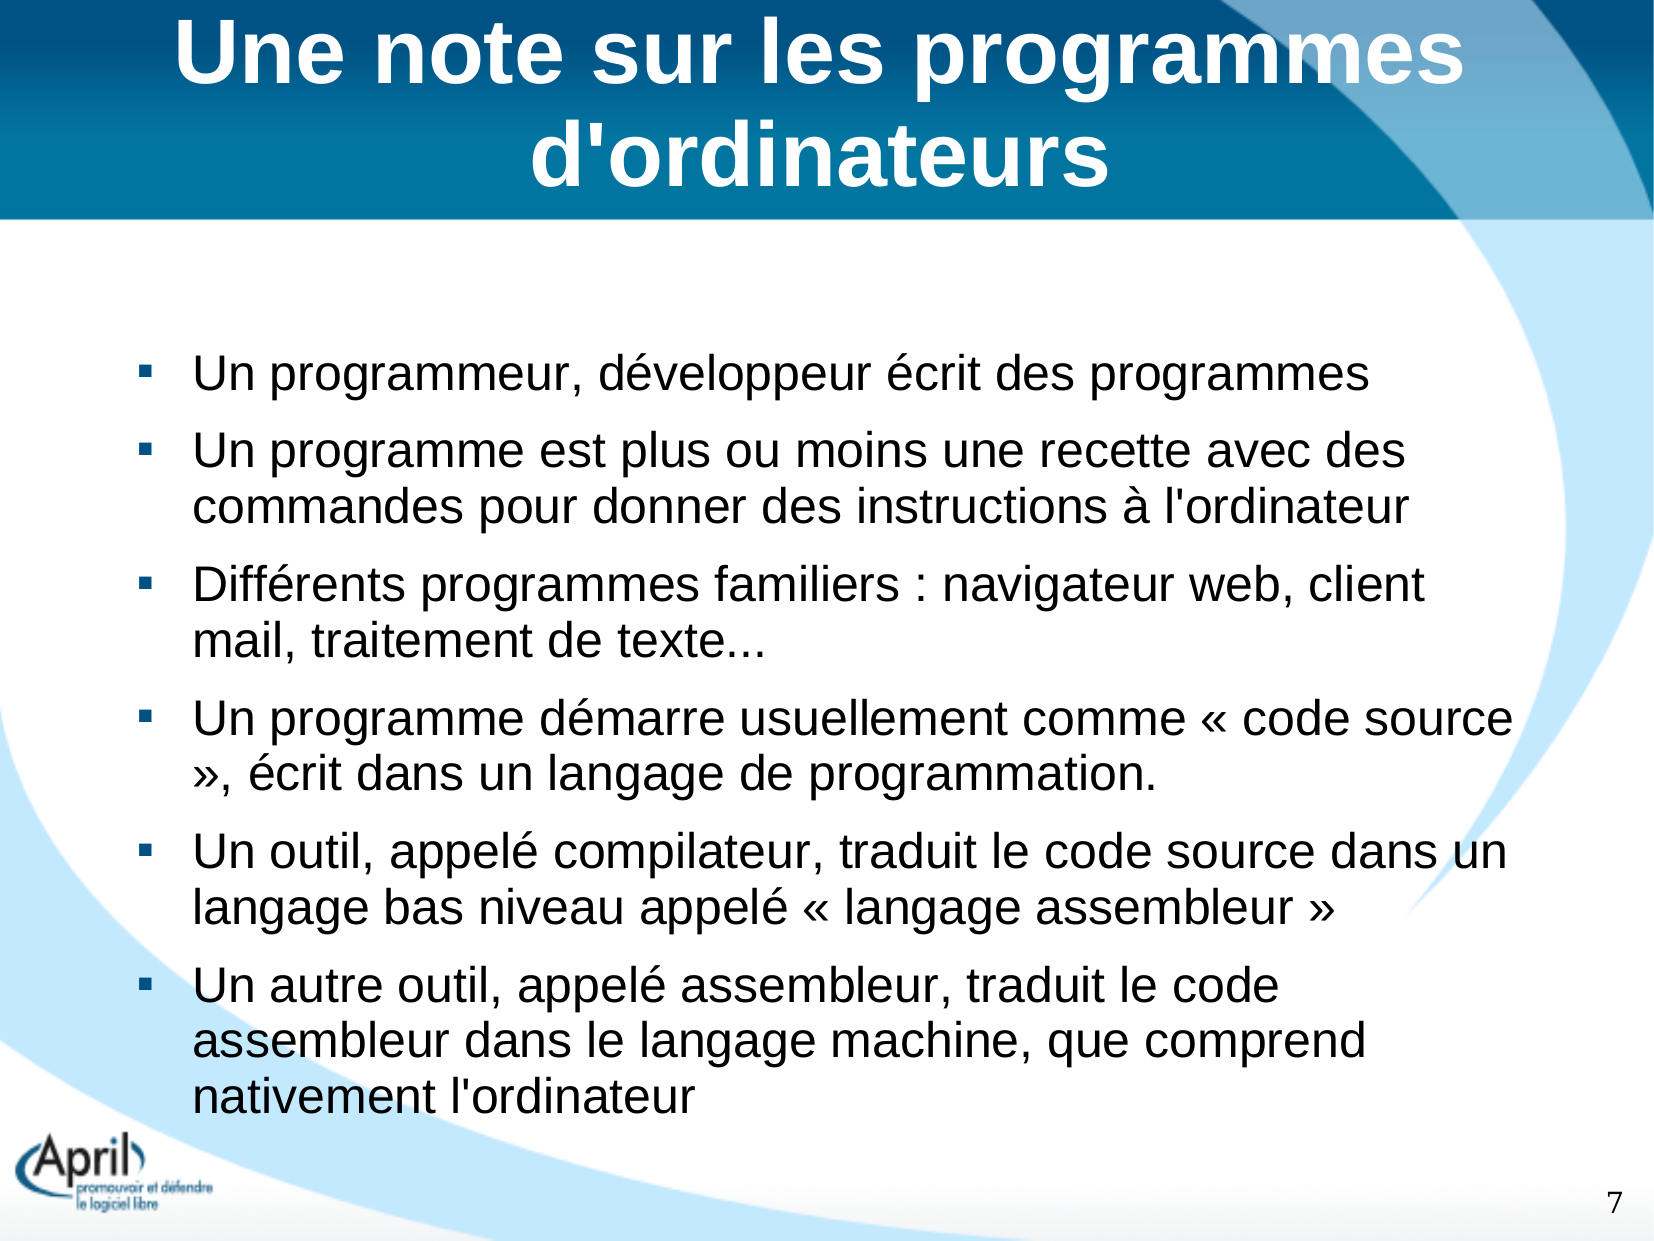

# Une note sur les programmes d'ordinateurs
Un programmeur, développeur écrit des programmes
Un programme est plus ou moins une recette avec des commandes pour donner des instructions à l'ordinateur
Différents programmes familiers : navigateur web, client mail, traitement de texte...
Un programme démarre usuellement comme « code source », écrit dans un langage de programmation.
Un outil, appelé compilateur, traduit le code source dans un langage bas niveau appelé « langage assembleur »
Un autre outil, appelé assembleur, traduit le code assembleur dans le langage machine, que comprend nativement l'ordinateur
7